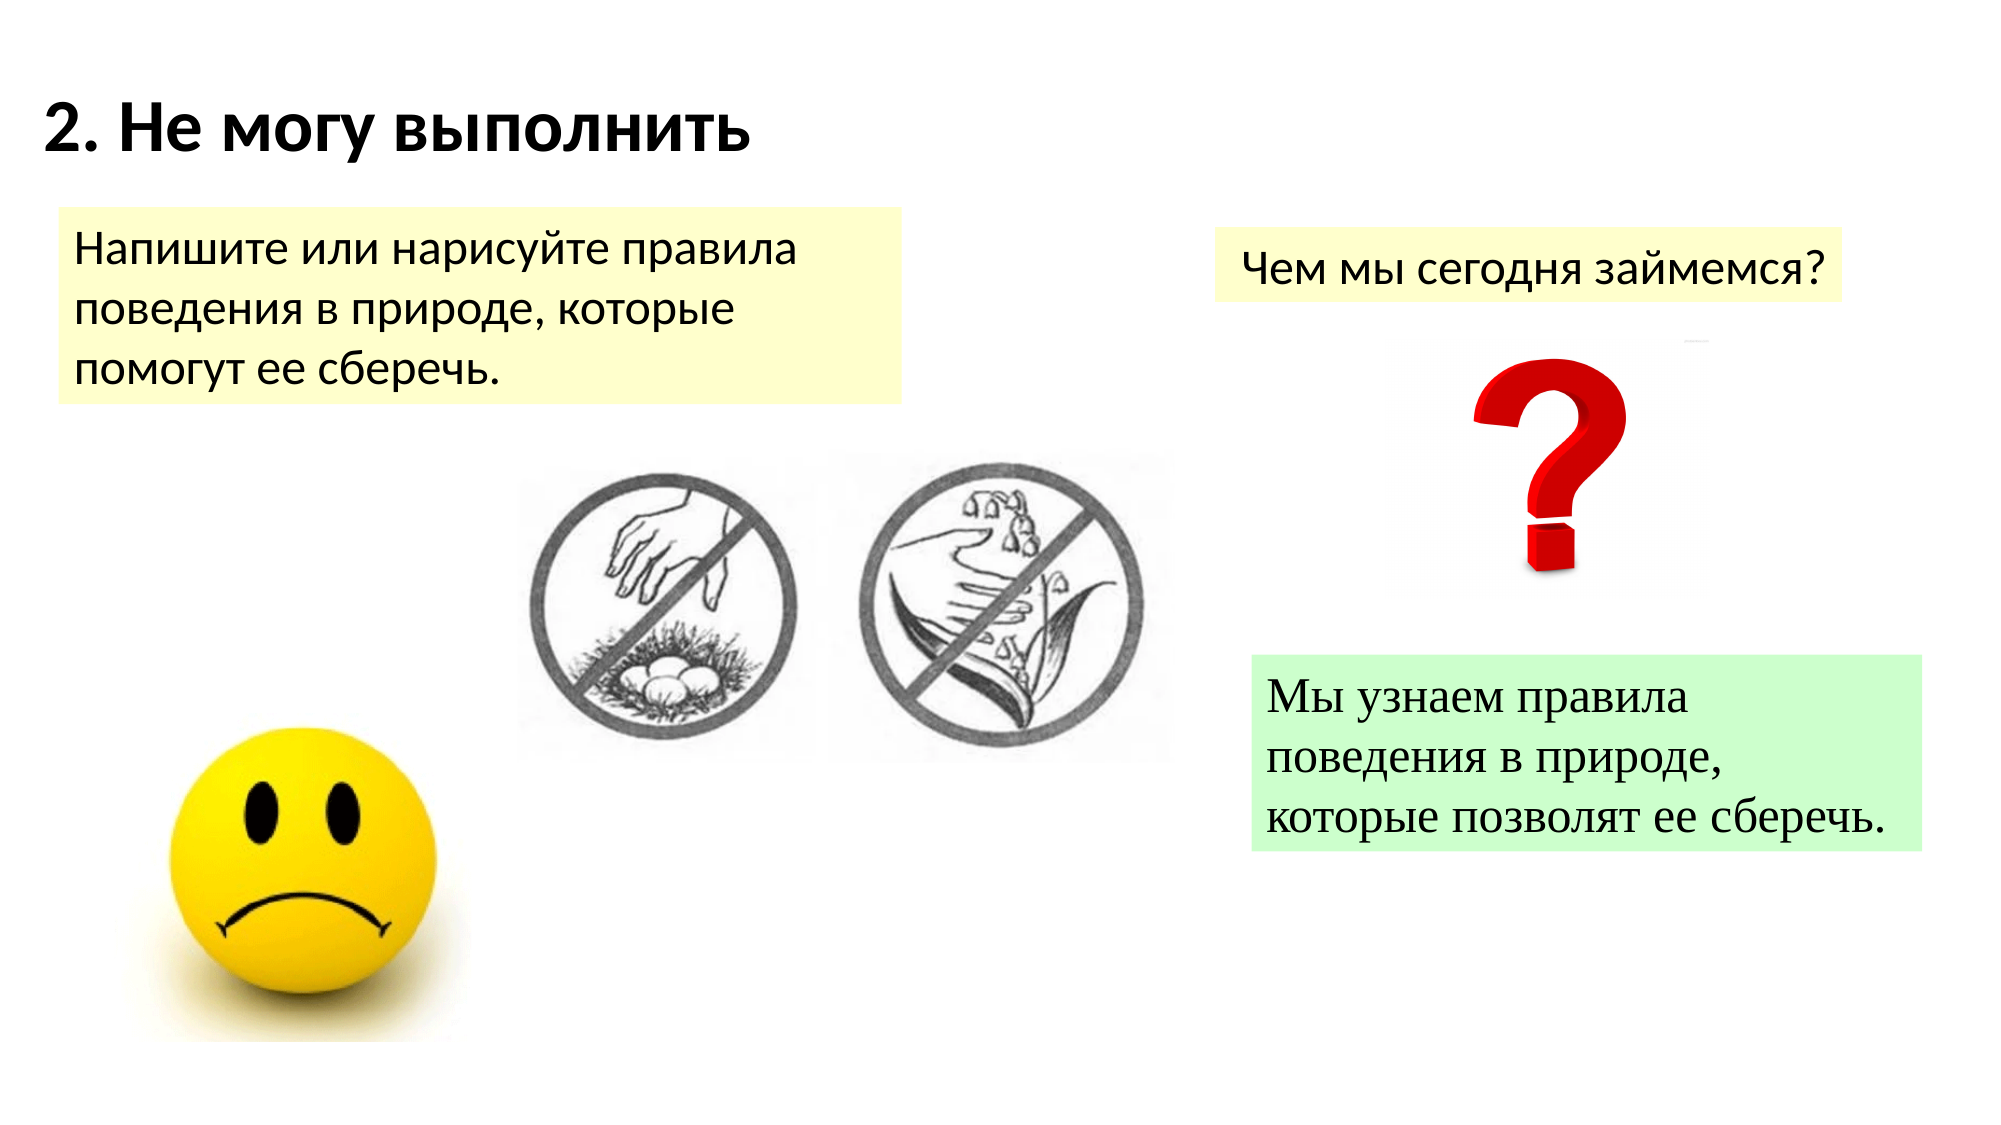

# 2. Не могу выполнить
Напишите или нарисуйте правила
поведения в природе, которые помогут ее сберечь.
 Чем мы сегодня займемся?
Мы узнаем правила поведения в природе, которые позволят ее сберечь.